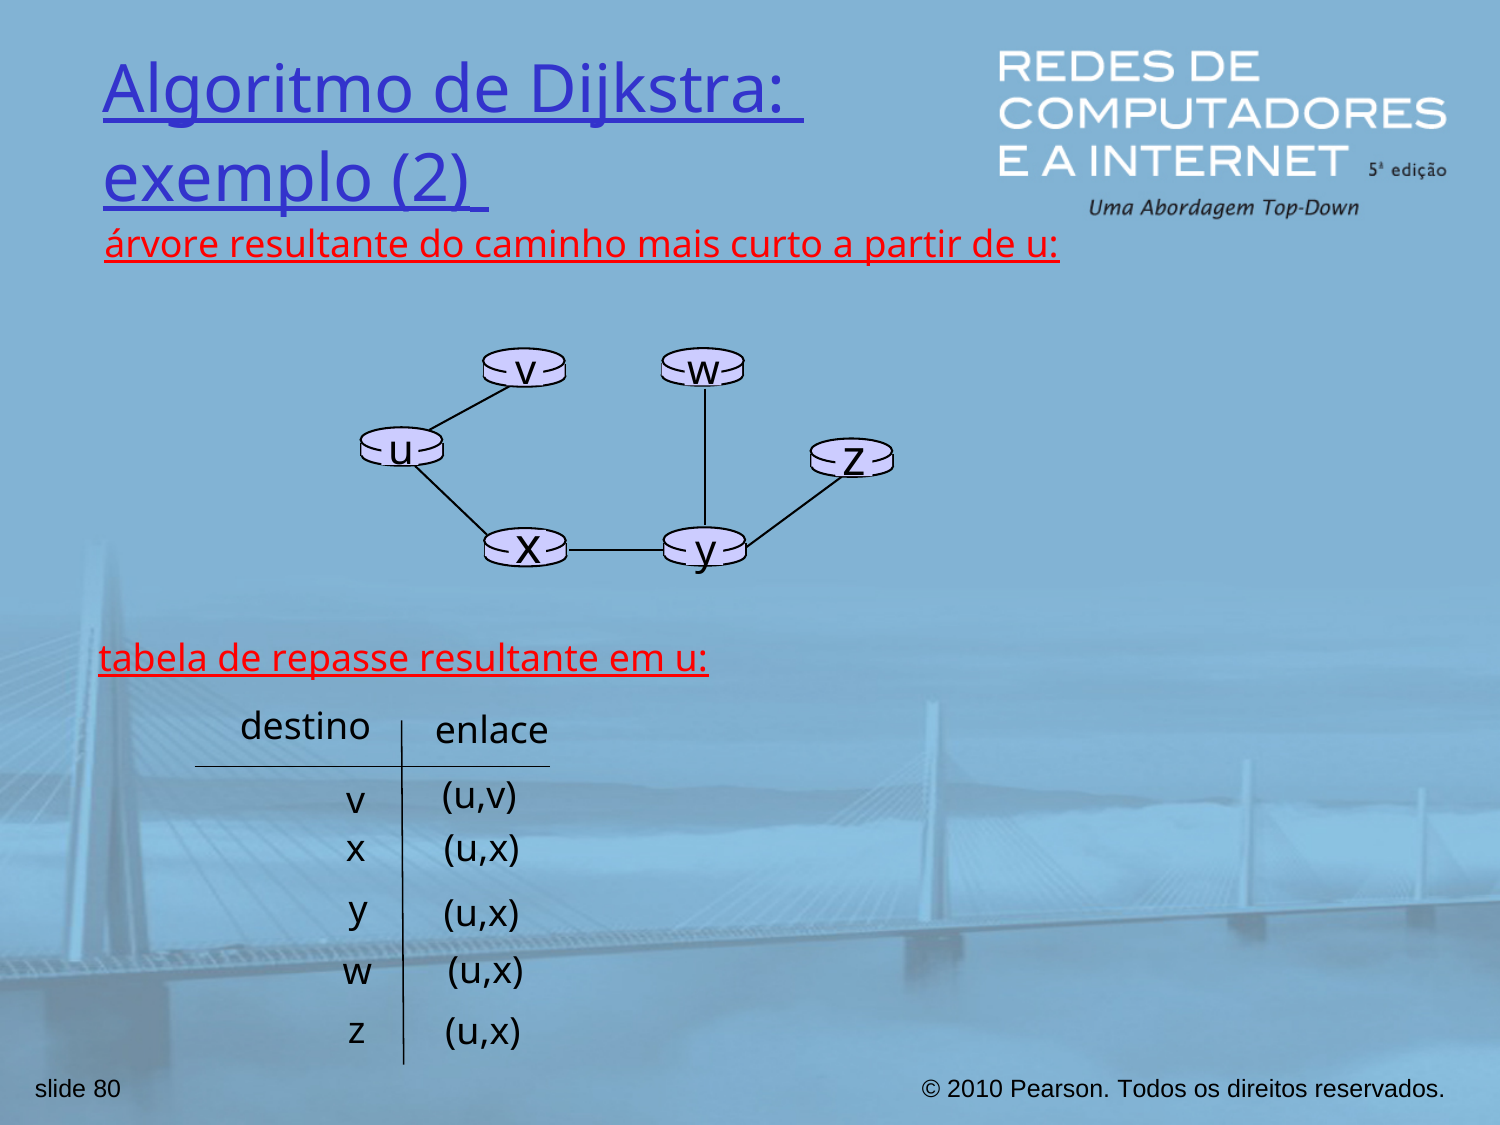

# Algoritmo de Dijkstra: exemplo (2)
árvore resultante do caminho mais curto a partir de u:
v
w
u
z
x
y
tabela de repasse resultante em u:
destino
enlace
(u,v)
v
(u,x)
x
y
(u,x)
(u,x)
w
z
(u,x)